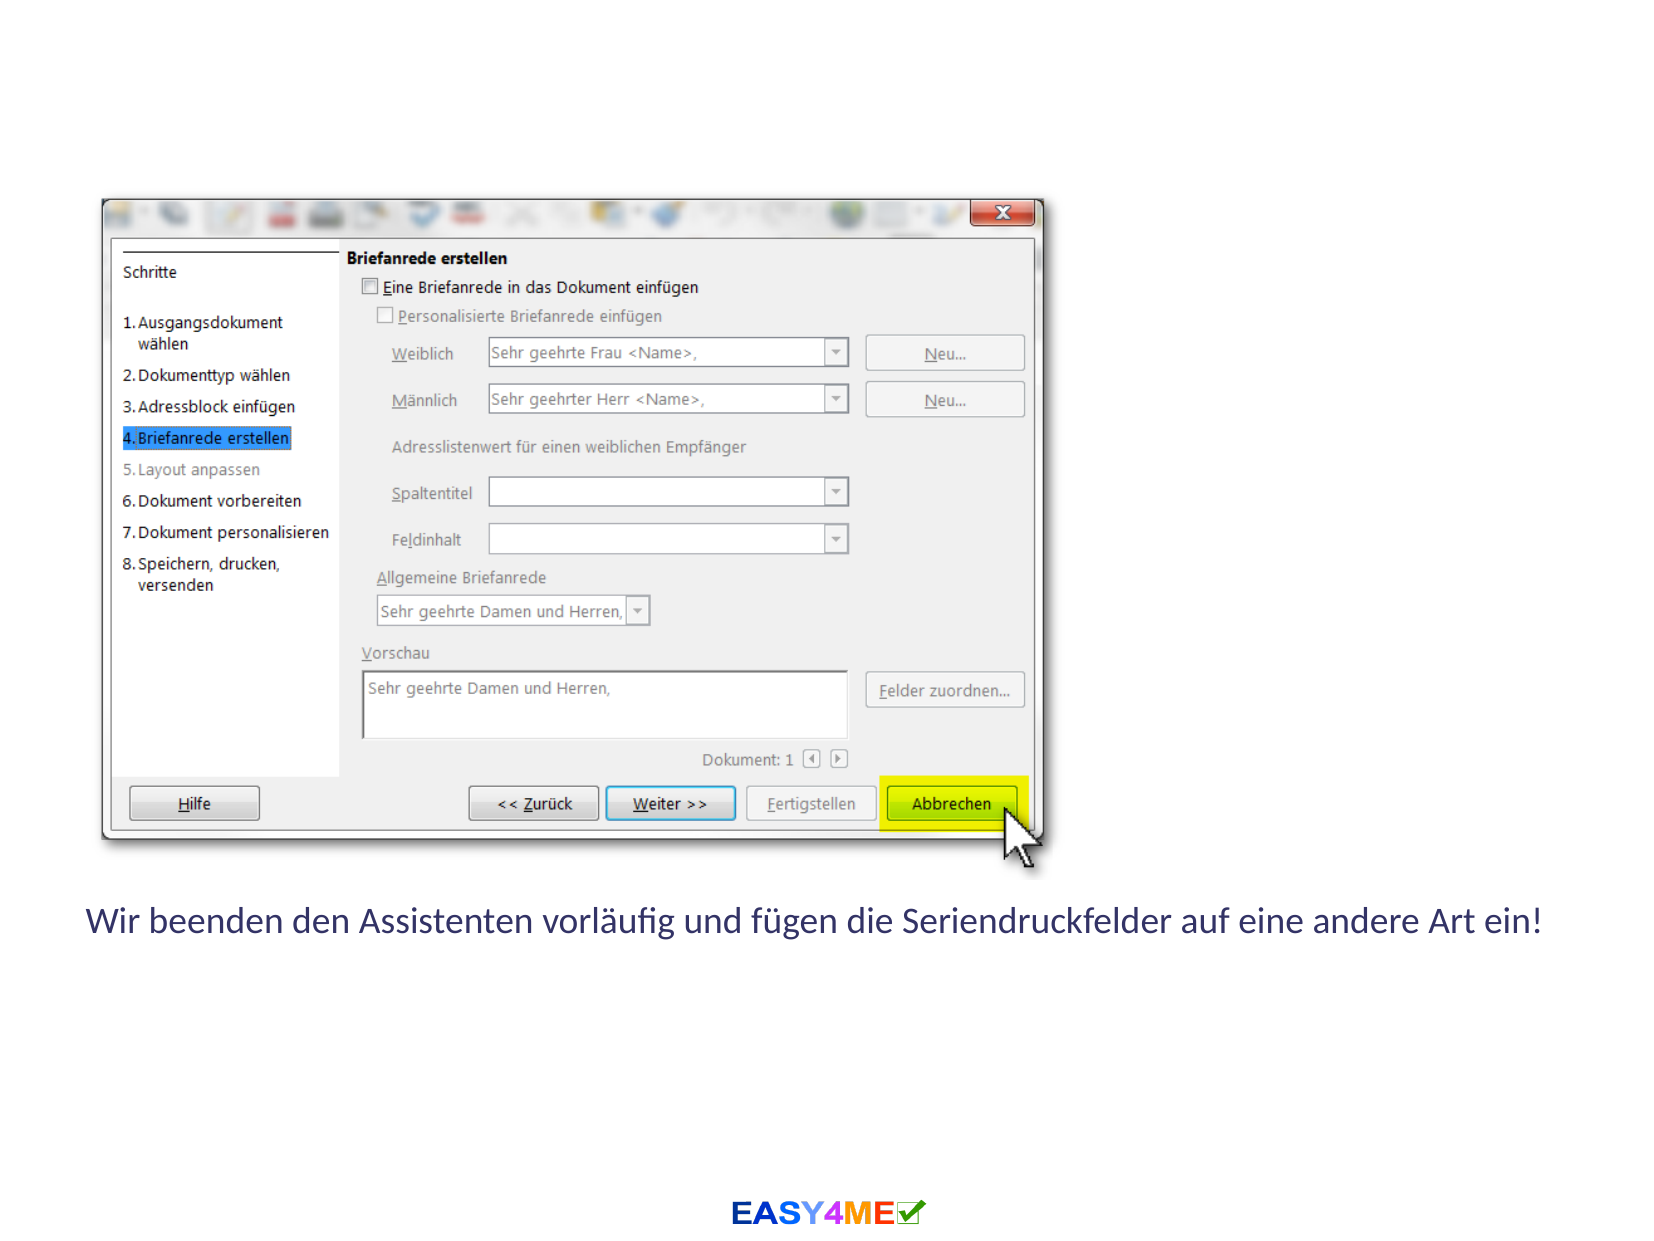

#
Wir beenden den Assistenten vorläufig und fügen die Seriendruckfelder auf eine andere Art ein!